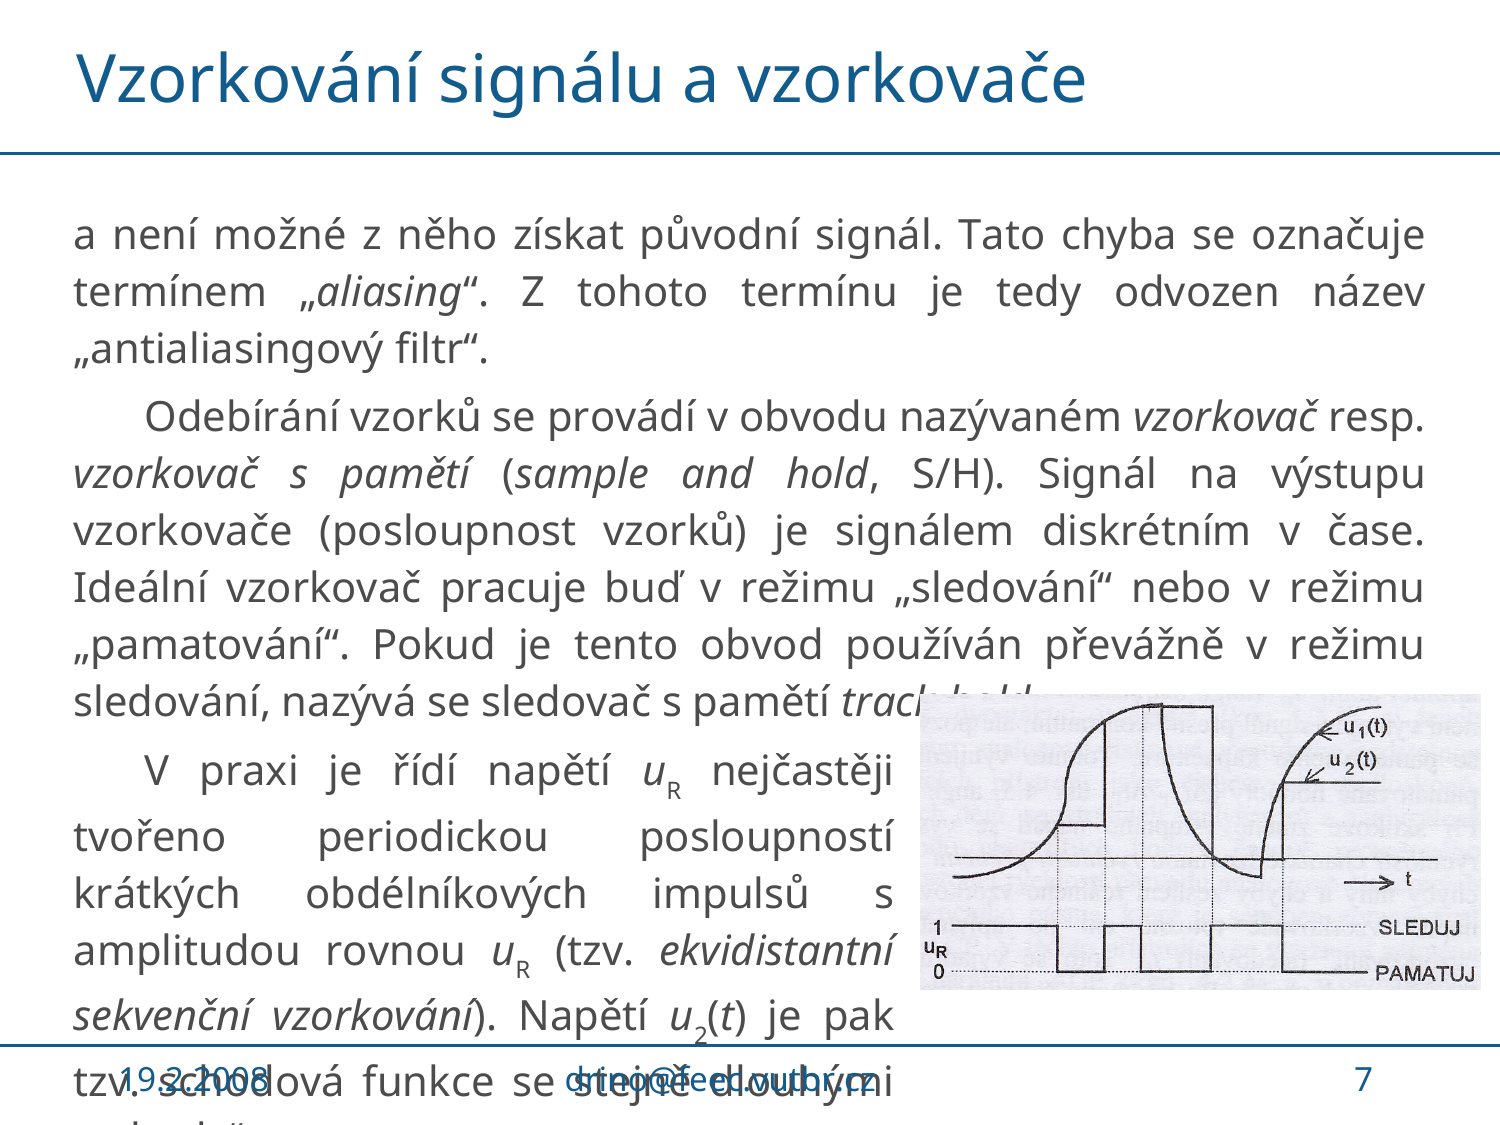

# Vzorkování signálu a vzorkovače
a není možné z něho získat původní signál. Tato chyba se označuje termínem „aliasing“. Z tohoto termínu je tedy odvozen název „antialiasingový filtr“.
Odebírání vzorků se provádí v obvodu nazývaném vzorkovač resp. vzorkovač s pamětí (sample and hold, S/H). Signál na výstupu vzorkovače (posloupnost vzorků) je signálem diskrétním v čase. Ideální vzorkovač pracuje buď v režimu „sledování“ nebo v režimu „pamatování“. Pokud je tento obvod používán převážně v režimu sledování, nazývá se sledovač s pamětí track-hold.
V praxi je řídí napětí uR nejčastěji tvořeno periodickou posloupností krátkých obdélníkových impulsů s amplitudou rovnou uR (tzv. ekvidistantní sekvenční vzorkování). Napětí u2(t) je pak tzv. schodová funkce se stejně dlouhými „schody“.
19.2.2008
drino@feec.vutbr.cz